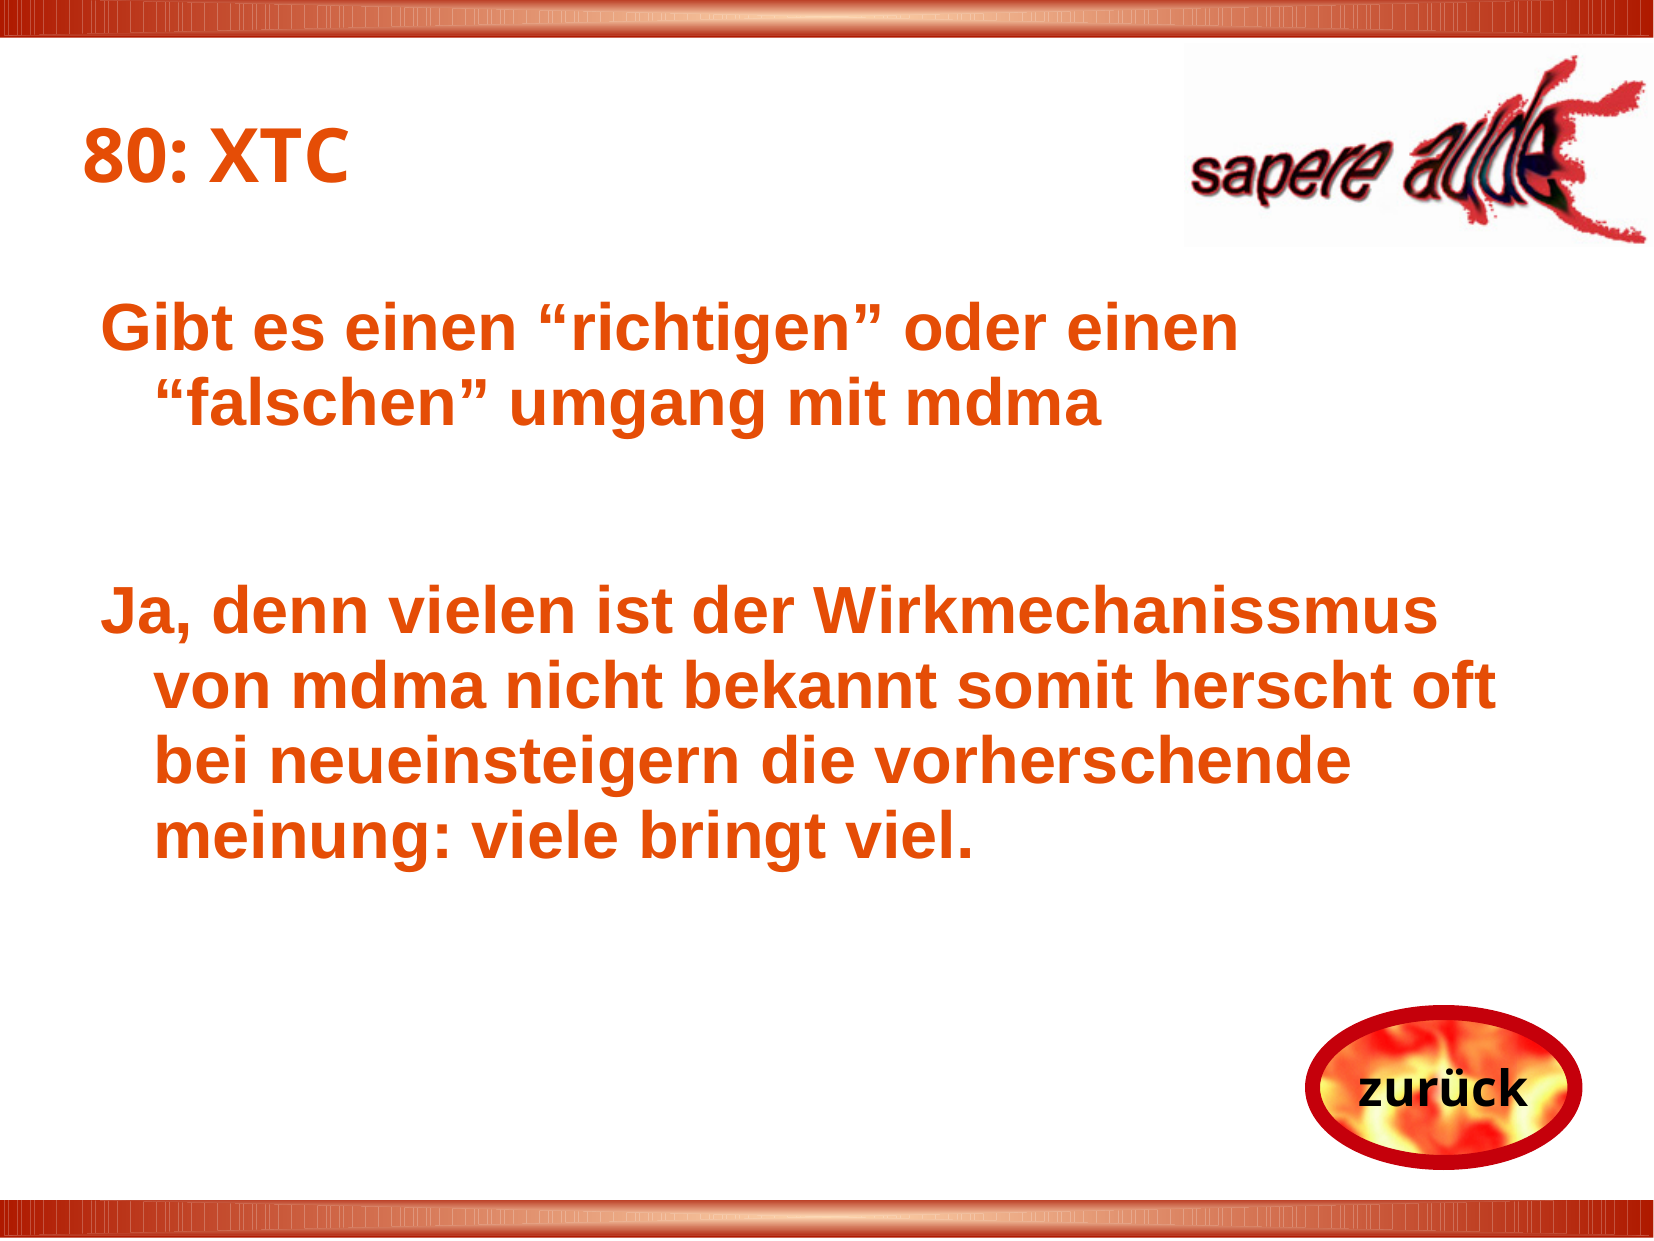

# 80: XTC
Gibt es einen “richtigen” oder einen “falschen” umgang mit mdma
Ja, denn vielen ist der Wirkmechanissmus von mdma nicht bekannt somit herscht oft bei neueinsteigern die vorherschende meinung: viele bringt viel.